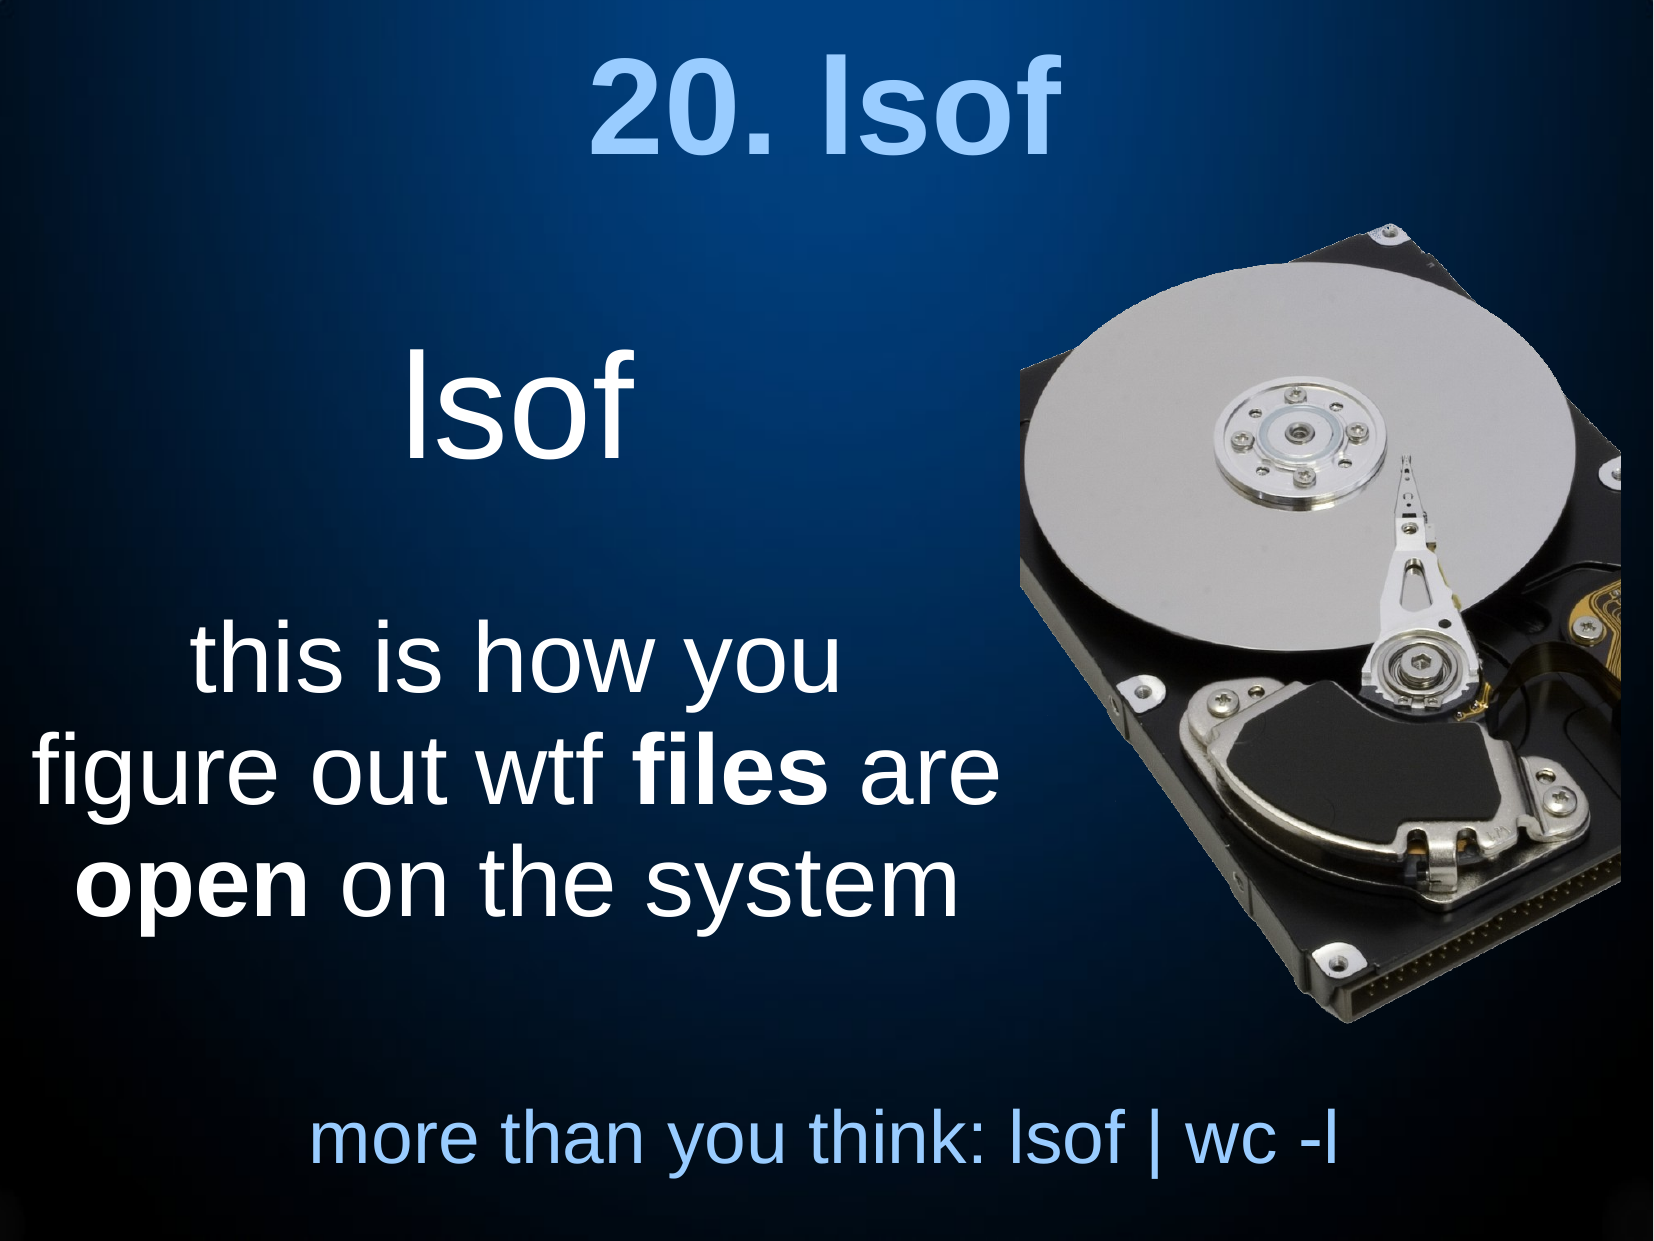

# 20. lsof
lsof
this is how you
figure out wtf files are open on the system
more than you think: lsof | wc -l